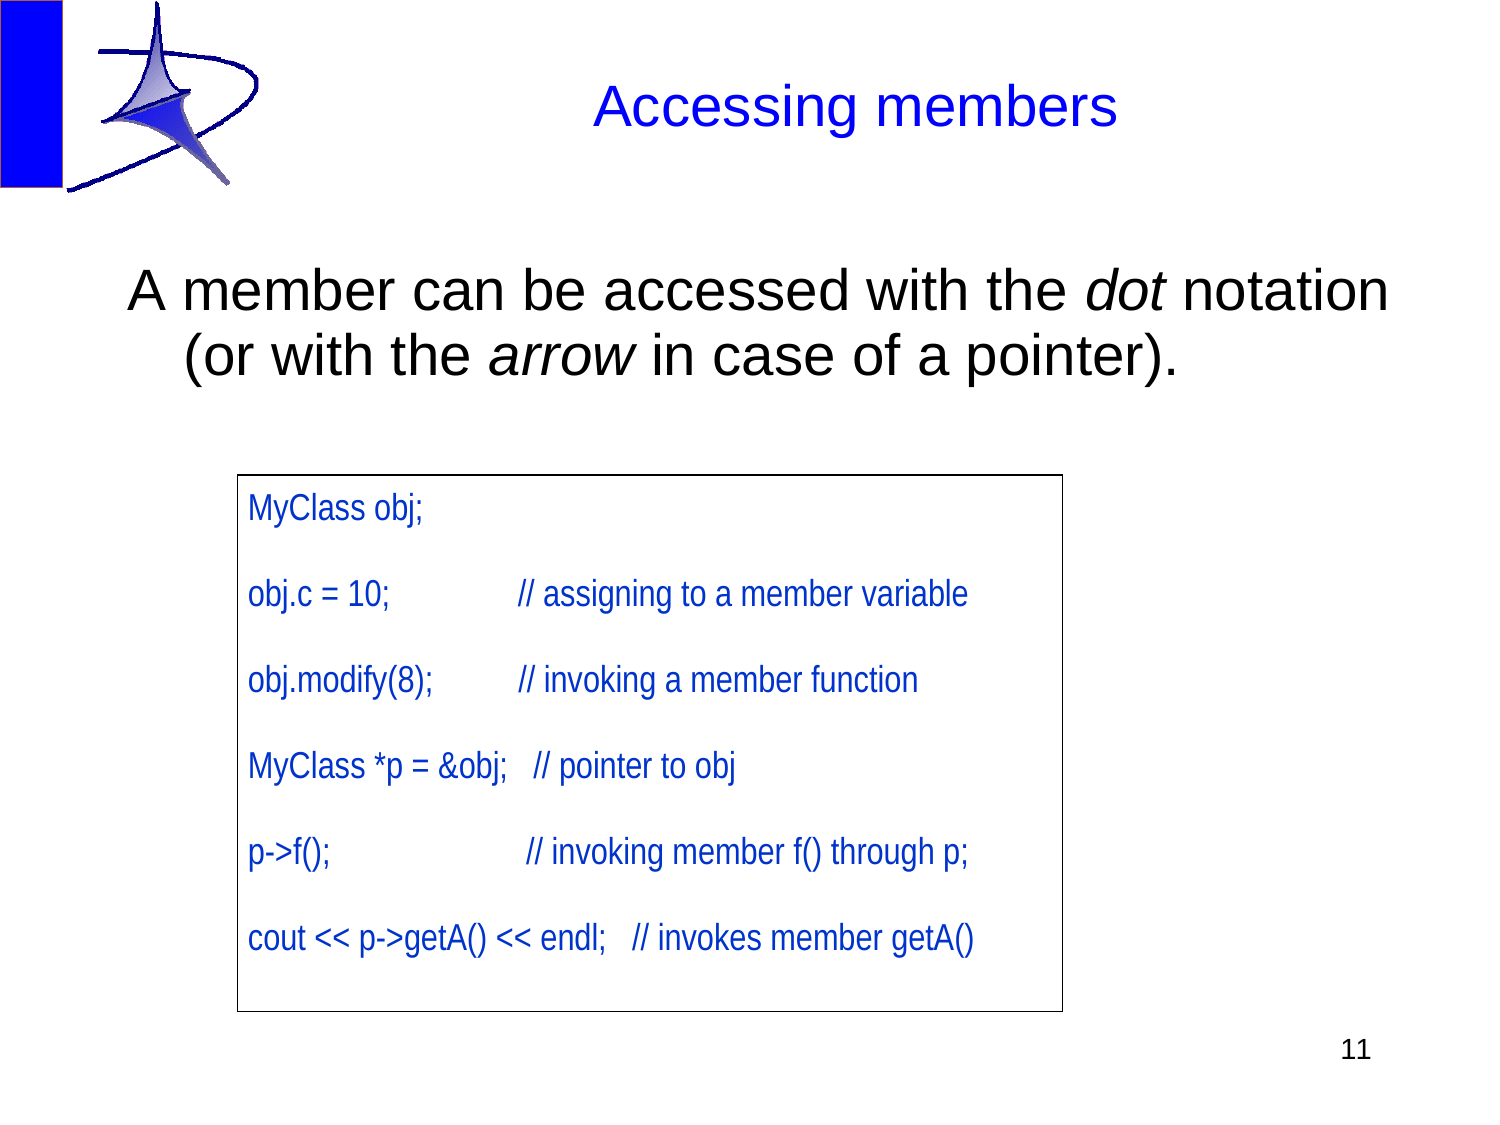

# Accessing members
A member can be accessed with the dot notation (or with the arrow in case of a pointer).
MyClass obj;
obj.c = 10; // assigning to a member variable
obj.modify(8); // invoking a member function
MyClass *p = &obj; // pointer to obj
p->f(); // invoking member f() through p;
cout << p->getA() << endl; // invokes member getA()
11